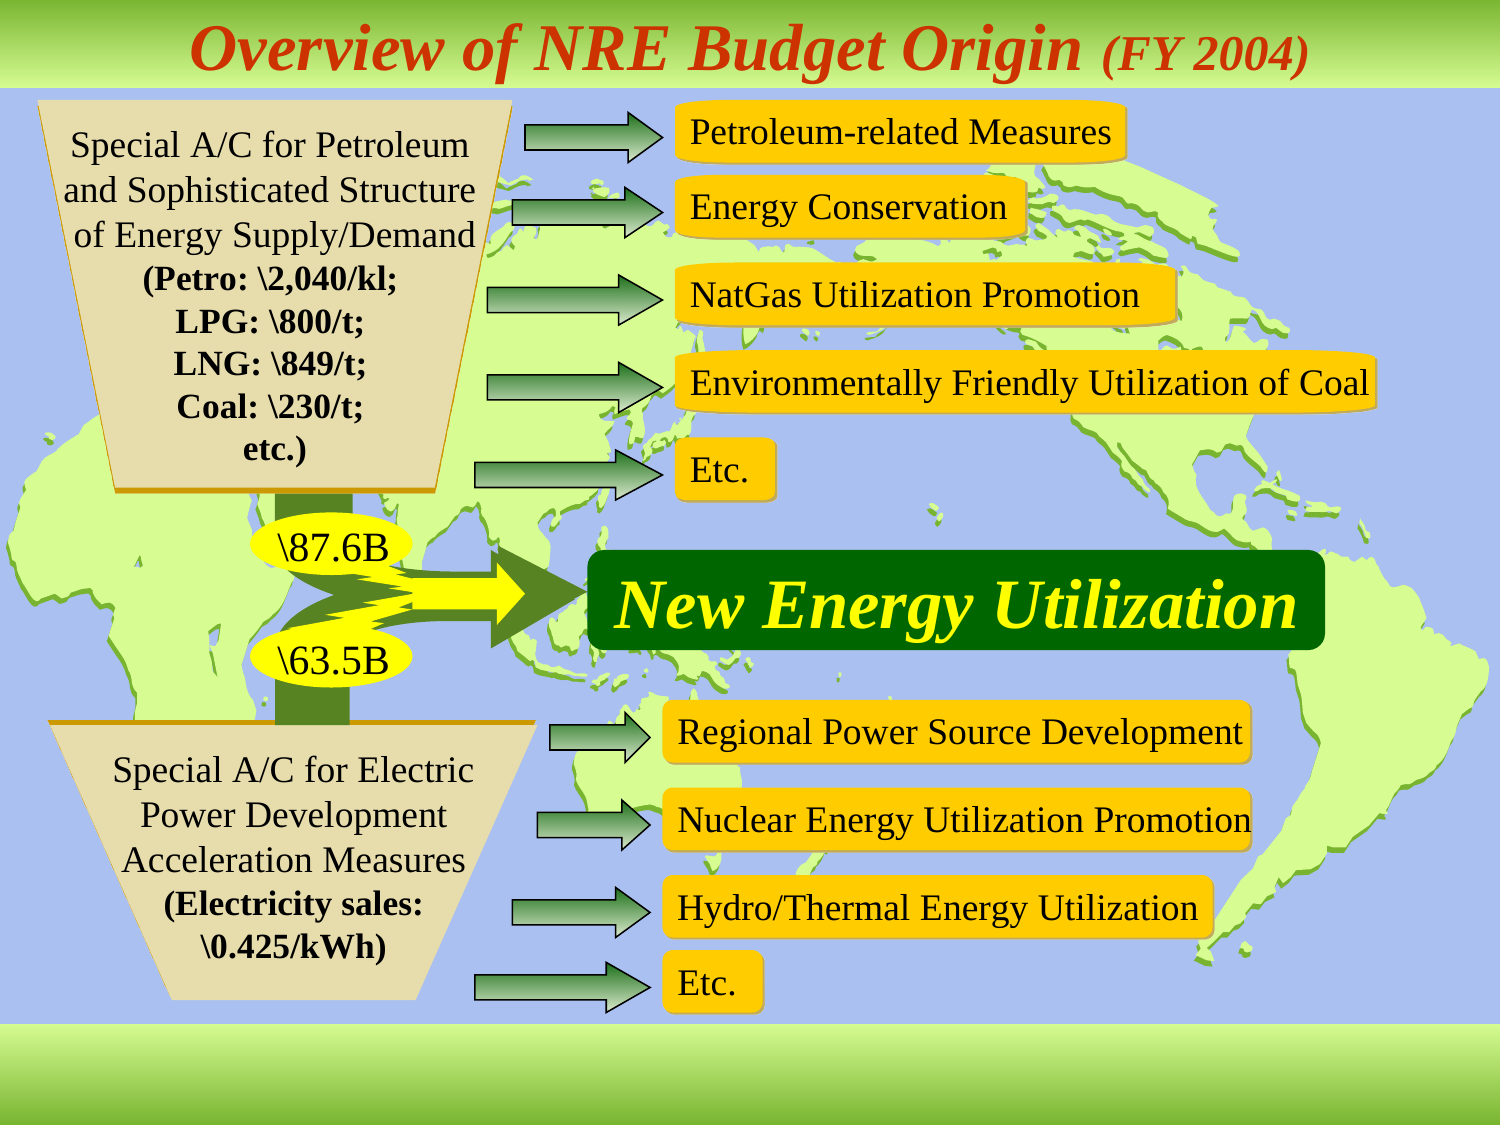

Overview of NRE Budget Origin (FY 2004)
Petroleum-related Measures
Special A/C for Petroleum
and Sophisticated Structure
of Energy Supply/Demand
(Petro: \2,040/kl;
LPG: \800/t;
LNG: \849/t;
Coal: \230/t;
etc.)
Energy Conservation
NatGas Utilization Promotion
Environmentally Friendly Utilization of Coal
Etc.
\87.6B
New Energy Utilization
\63.5B
Regional Power Source Development
Special A/C for Electric Power Development Acceleration Measures
(Electricity sales: \0.425/kWh)
Nuclear Energy Utilization Promotion
Hydro/Thermal Energy Utilization
Etc.